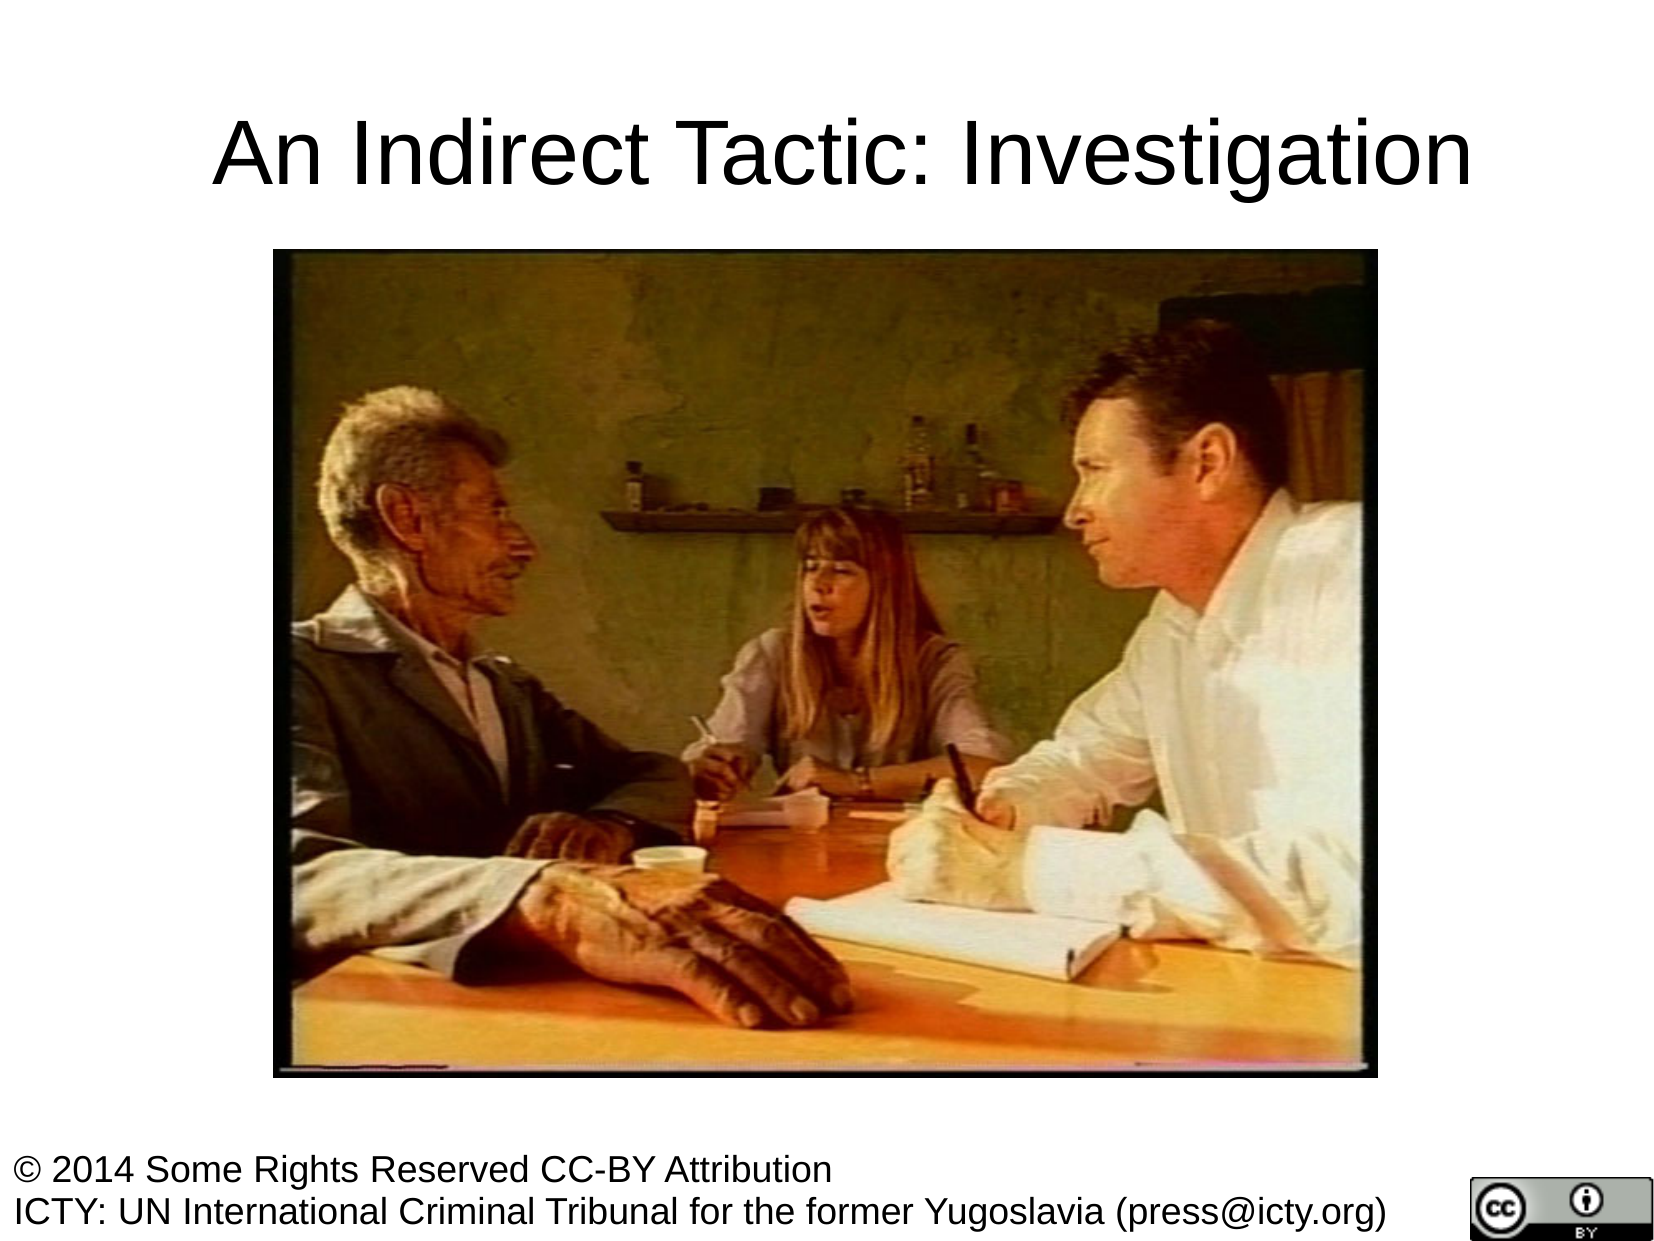

# An Indirect Tactic: Investigation
© 2014 Some Rights Reserved CC-BY Attribution
ICTY: UN International Criminal Tribunal for the former Yugoslavia (press@icty.org)